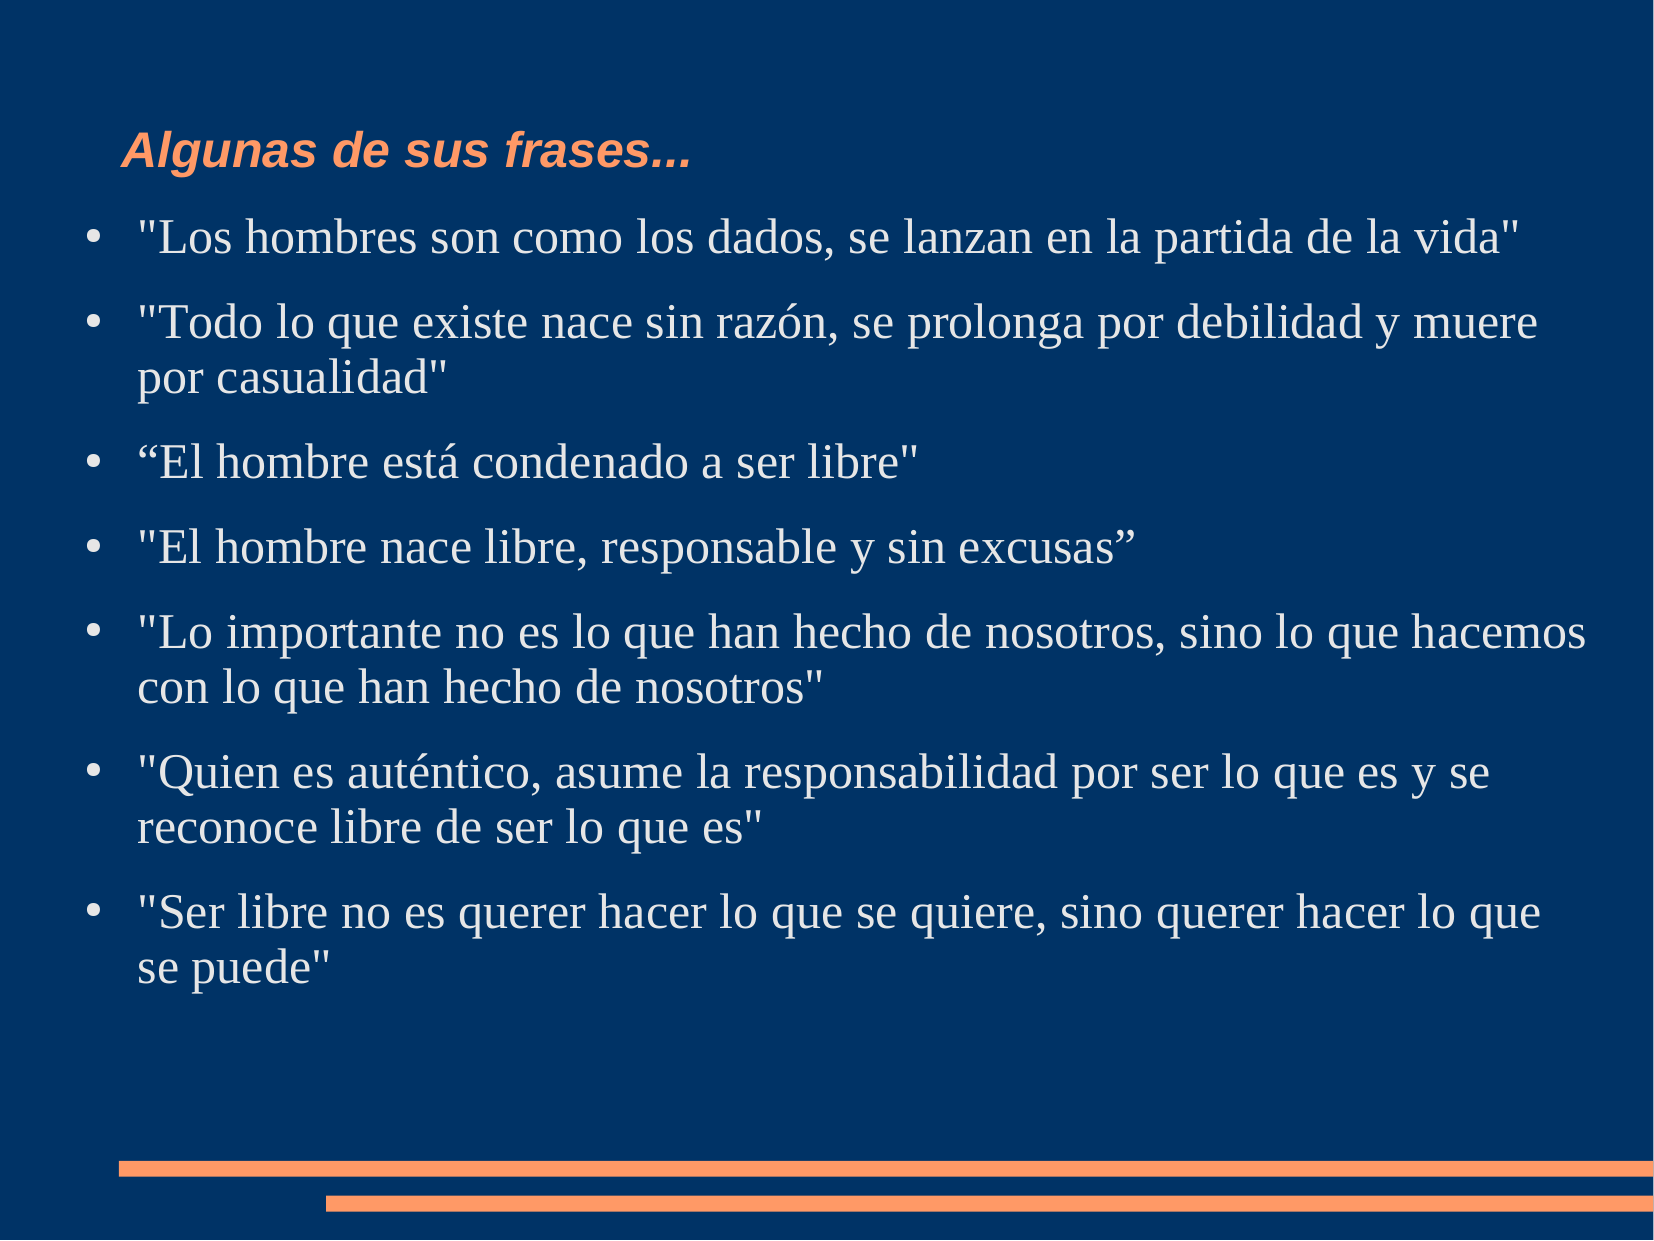

# Algunas de sus frases...
"Los hombres son como los dados, se lanzan en la partida de la vida"
"Todo lo que existe nace sin razón, se prolonga por debilidad y muere por casualidad"
“El hombre está condenado a ser libre"
"El hombre nace libre, responsable y sin excusas”
"Lo importante no es lo que han hecho de nosotros, sino lo que hacemos con lo que han hecho de nosotros"
"Quien es auténtico, asume la responsabilidad por ser lo que es y se reconoce libre de ser lo que es"
"Ser libre no es querer hacer lo que se quiere, sino querer hacer lo que se puede"